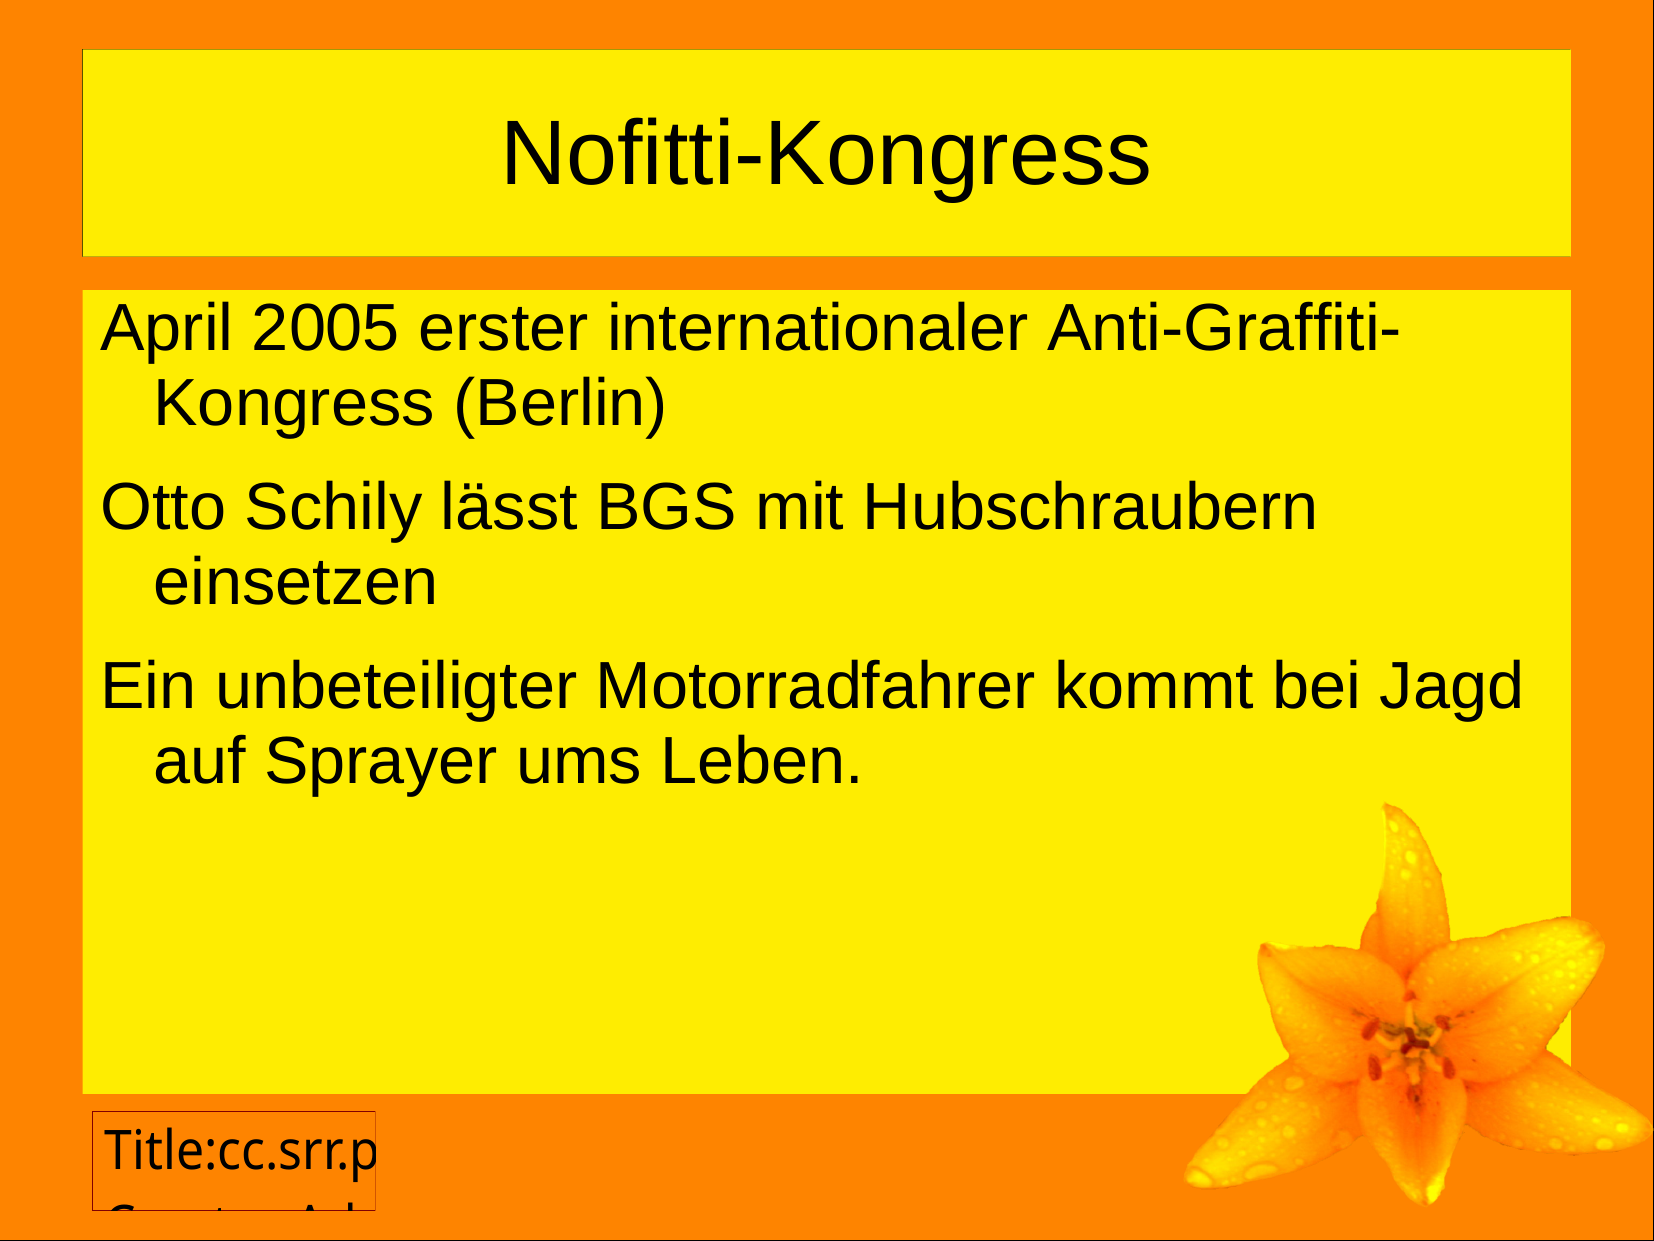

# Nofitti-Kongress
April 2005 erster internationaler Anti-Graffiti-Kongress (Berlin)
Otto Schily lässt BGS mit Hubschraubern einsetzen
Ein unbeteiligter Motorradfahrer kommt bei Jagd auf Sprayer ums Leben.